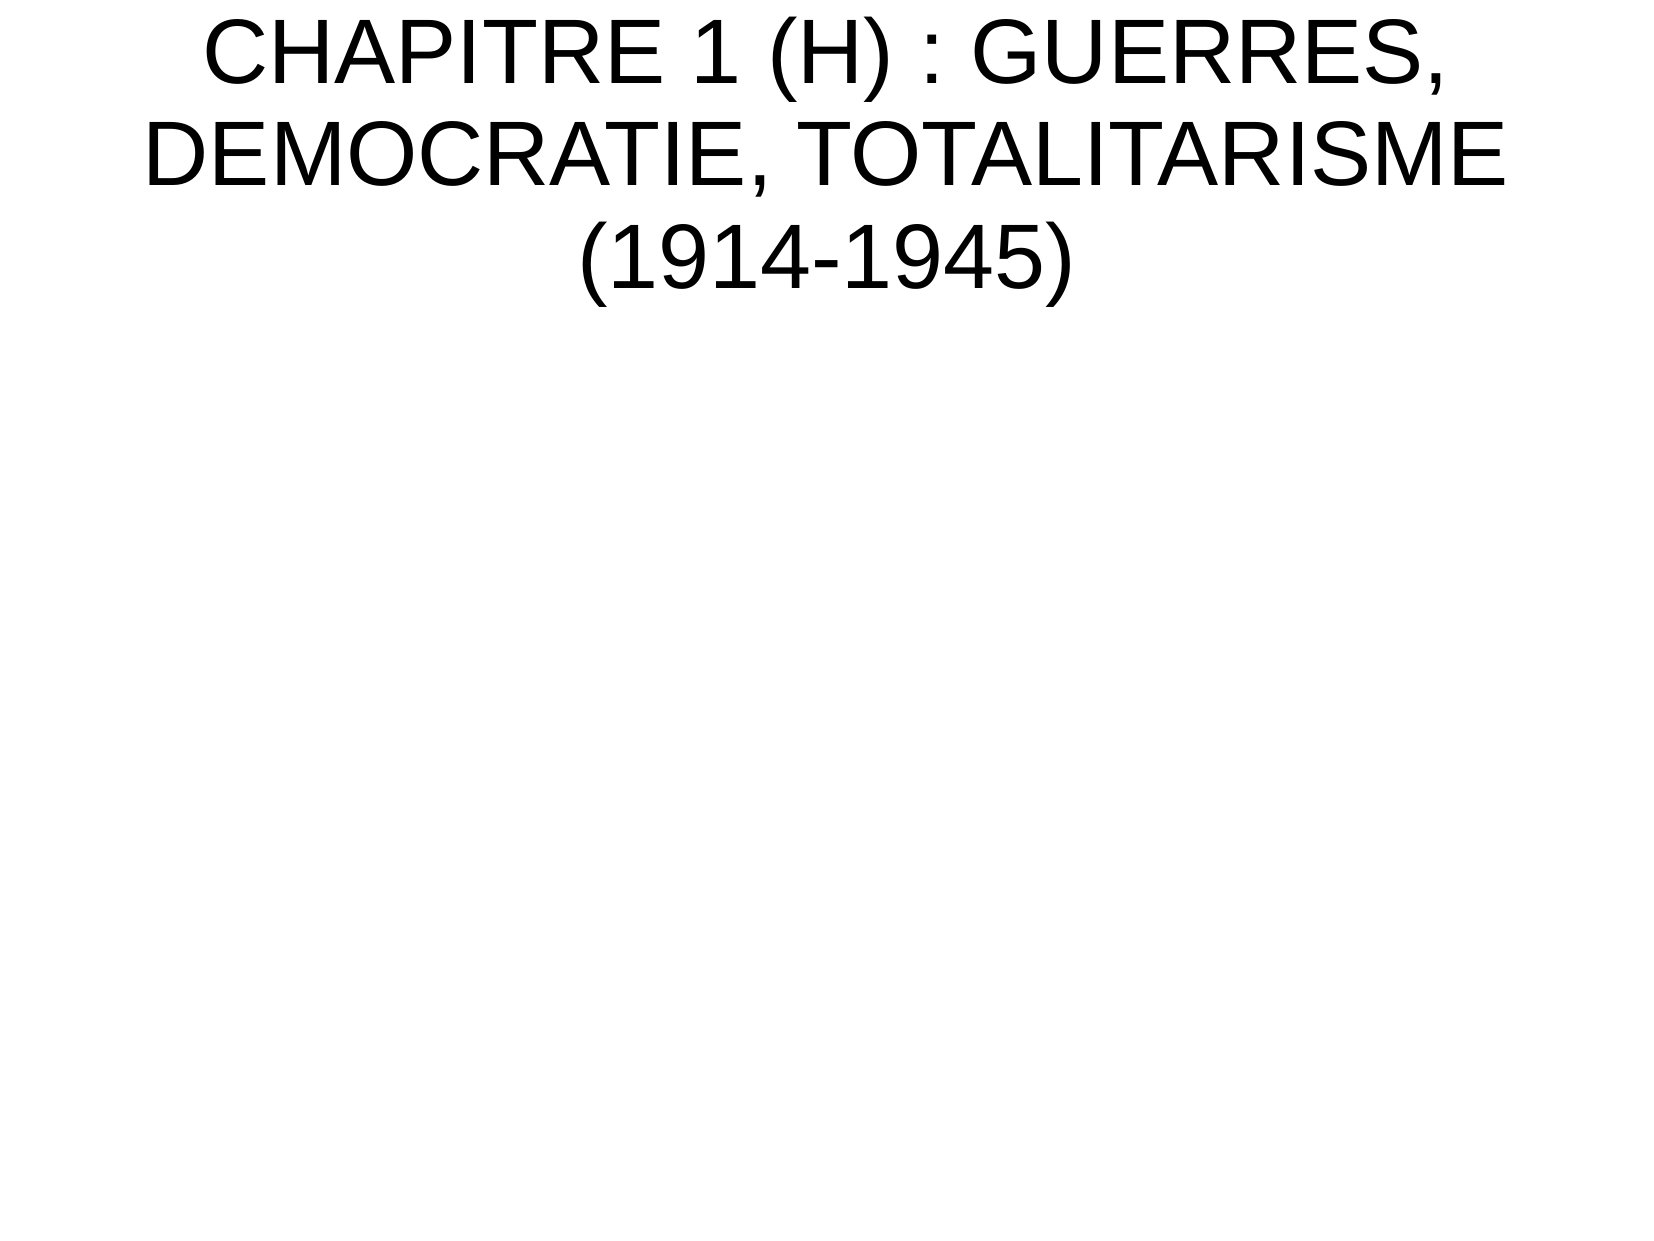

# CHAPITRE 1 (H) : GUERRES, DEMOCRATIE, TOTALITARISME (1914-1945)